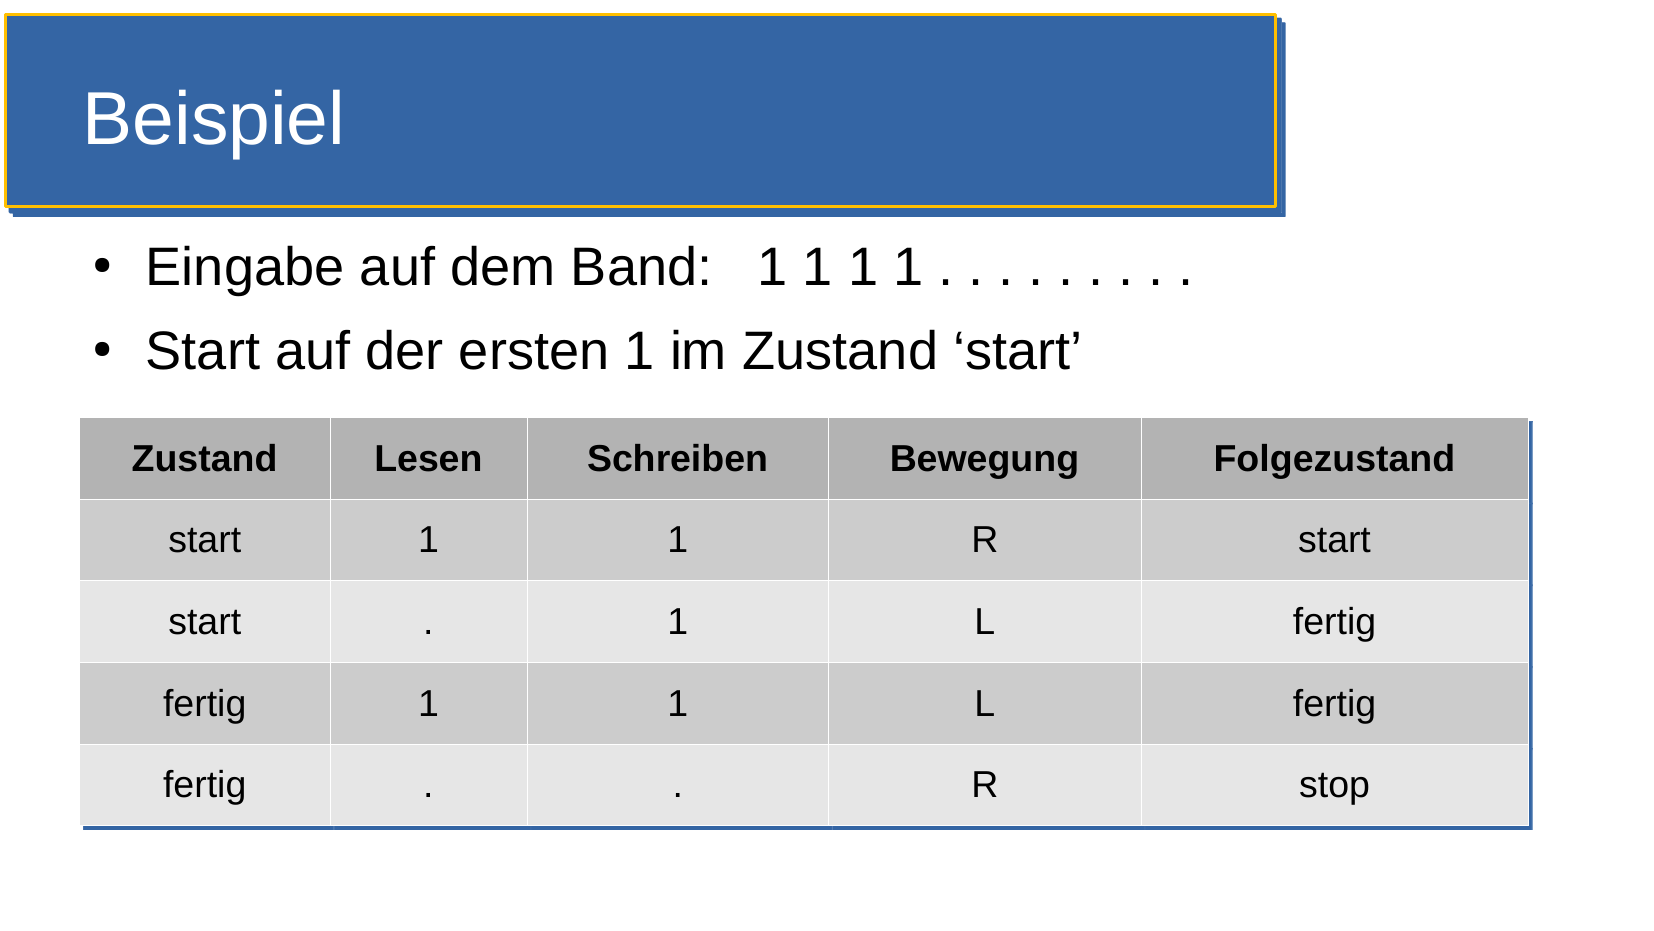

# Beispiel
Eingabe auf dem Band: 1 1 1 1 . . . . . . . . .
Start auf der ersten 1 im Zustand ‘start’
| Zustand | Lesen | Schreiben | Bewegung | Folgezustand |
| --- | --- | --- | --- | --- |
| start | 1 | 1 | R | start |
| start | . | 1 | L | fertig |
| fertig | 1 | 1 | L | fertig |
| fertig | . | . | R | stop |